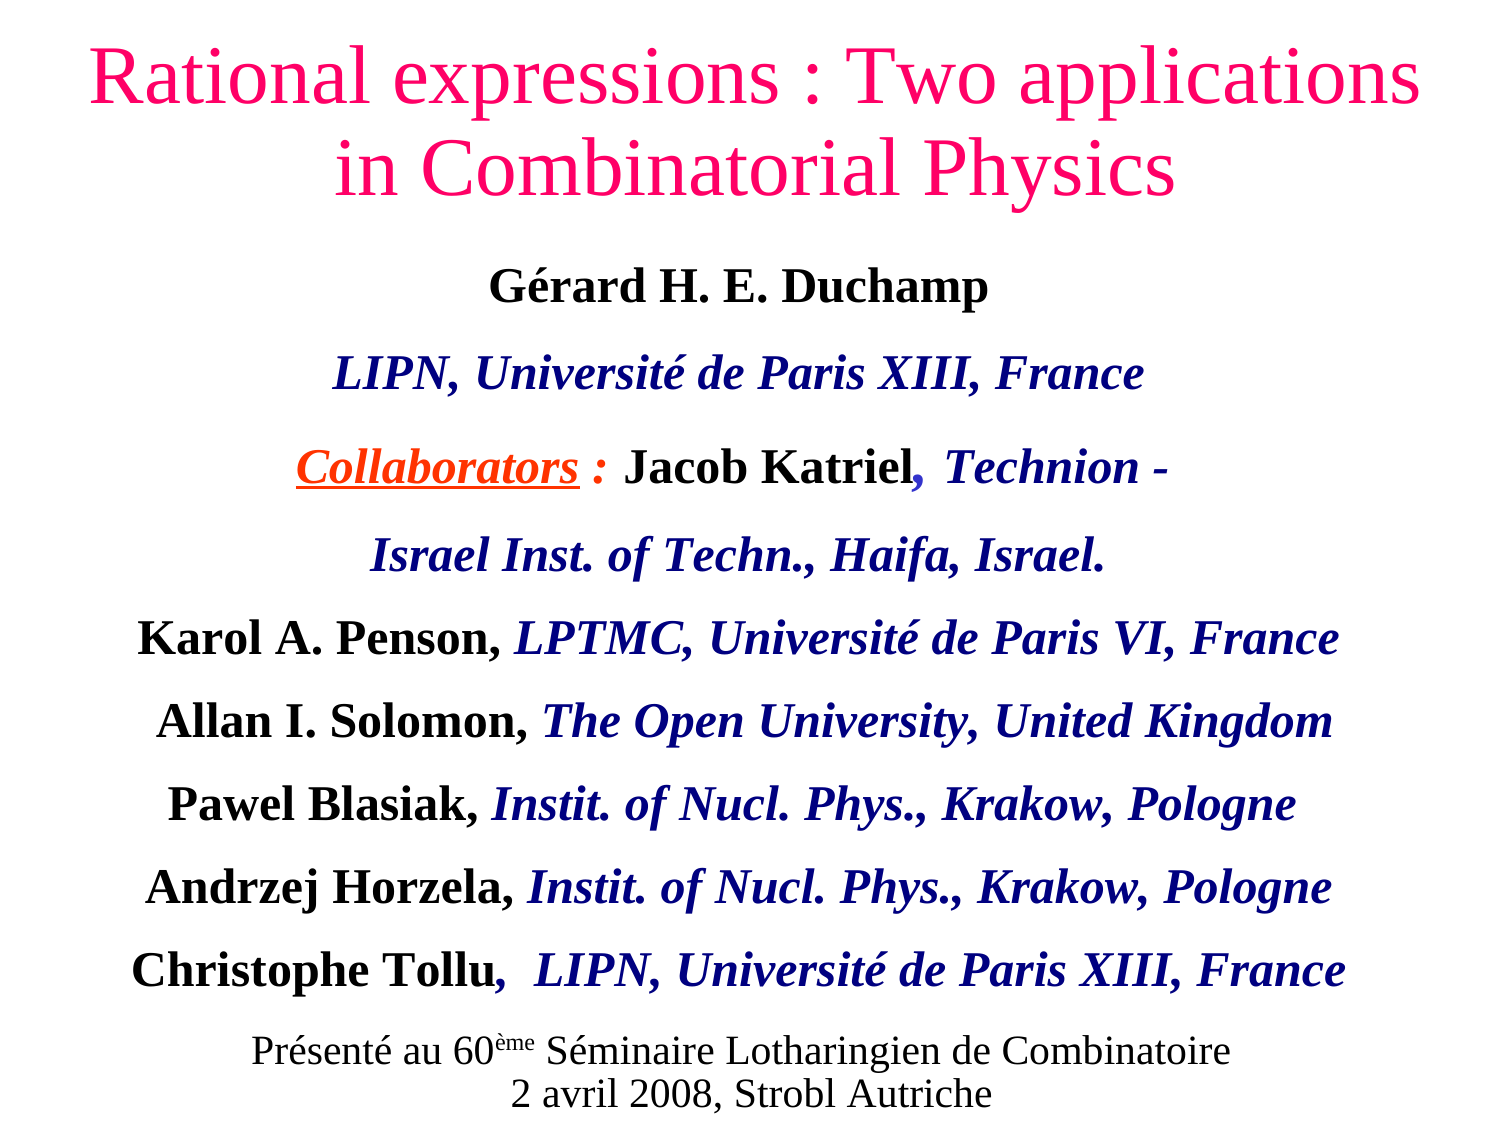

# Rational expressions : Two applications in Combinatorial Physics
Gérard H. E. Duchamp
LIPN, Université de Paris XIII, France
Collaborators : Jacob Katriel, Technion -
Israel Inst. of Techn., Haifa, Israel.
Karol A. Penson, LPTMC, Université de Paris VI, France
 Allan I. Solomon, The Open University, United Kingdom
Pawel Blasiak, Instit. of Nucl. Phys., Krakow, Pologne
Andrzej Horzela, Instit. of Nucl. Phys., Krakow, Pologne
Christophe Tollu, LIPN, Université de Paris XIII, France
Présenté au 60ème Séminaire Lotharingien de Combinatoire
2 avril 2008, Strobl Autriche